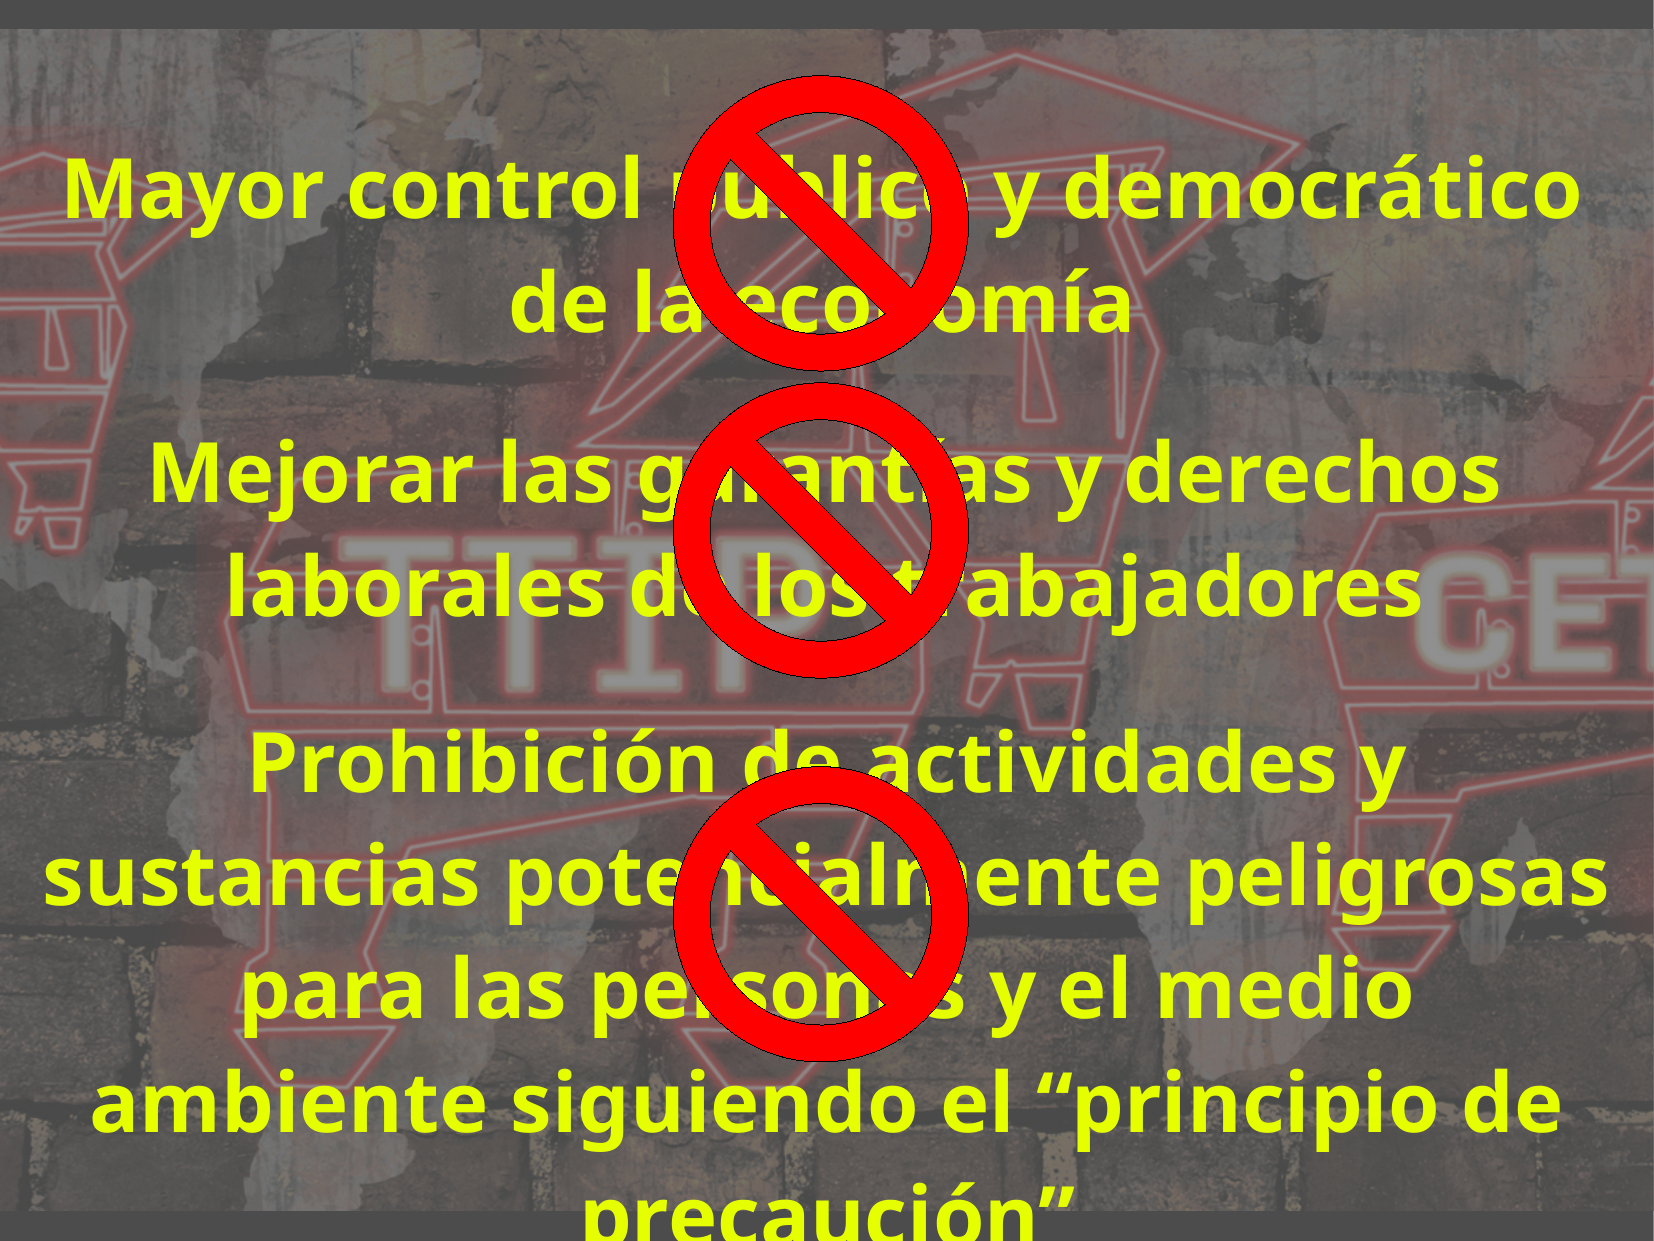

# Mayor control público y democrático de la economía
Mejorar las garantías y derechos laborales de los trabajadores
Prohibición de actividades y sustancias potencialmente peligrosas para las personas y el medio ambiente siguiendo el “principio de precaución”